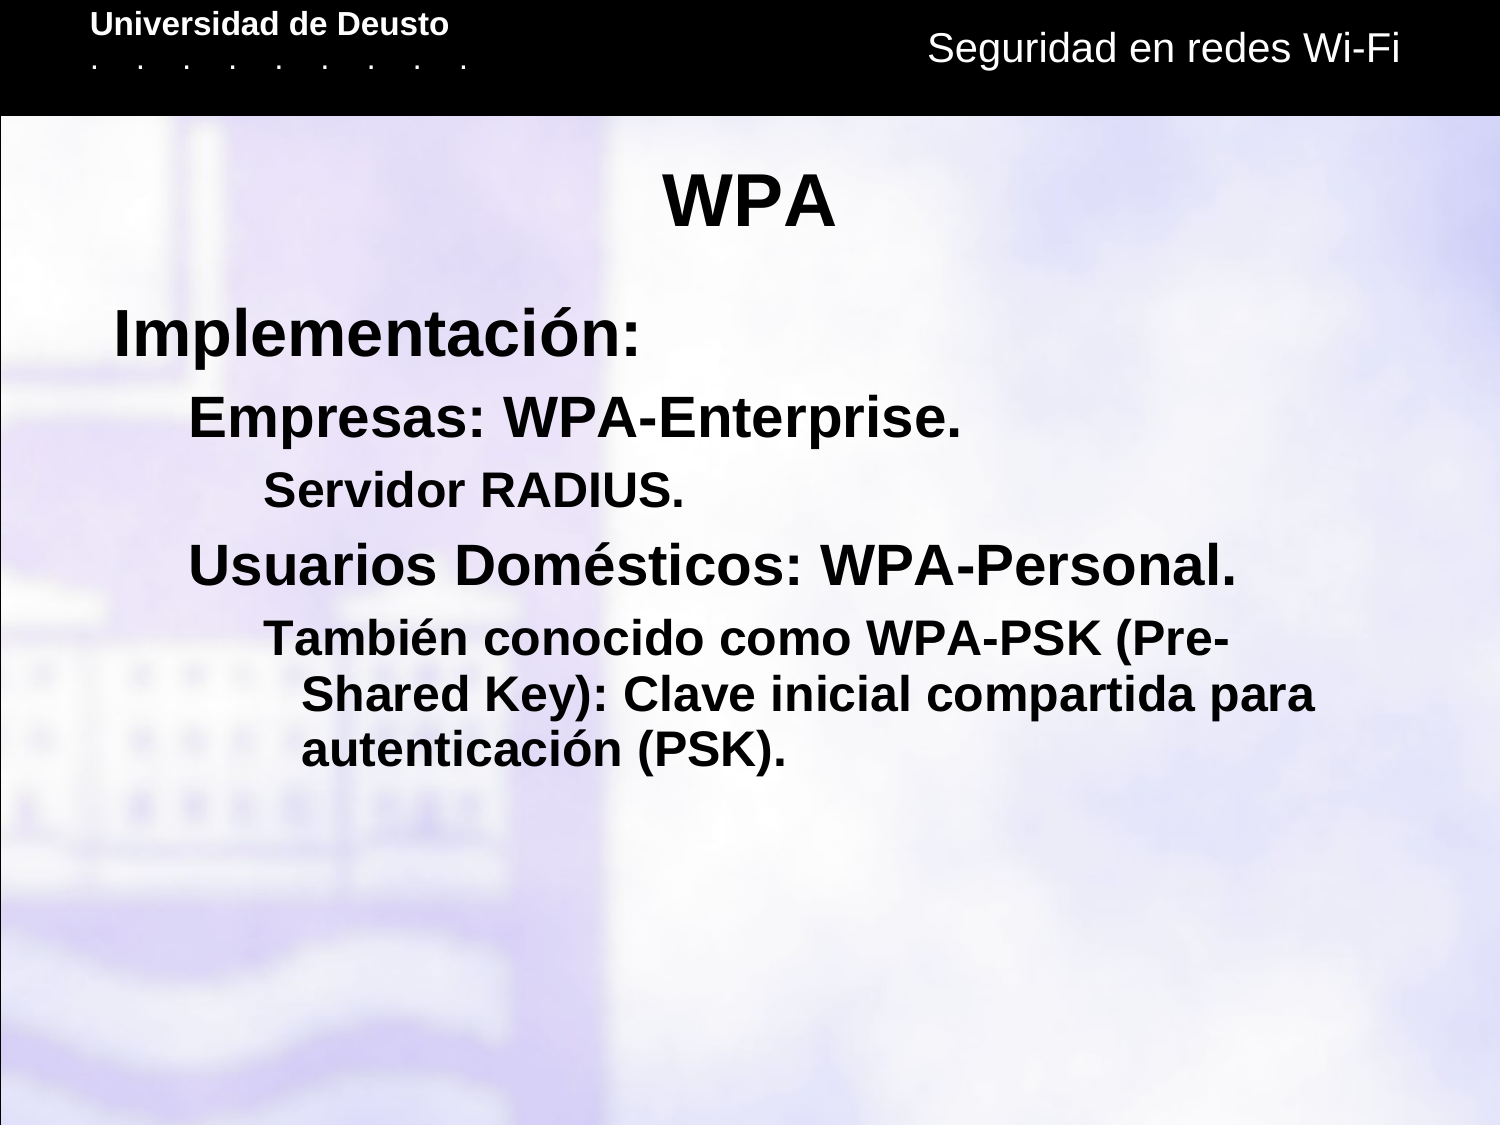

# WPA
Implementación:
Empresas: WPA-Enterprise.
Servidor RADIUS.
Usuarios Domésticos: WPA-Personal.
También conocido como WPA-PSK (Pre-Shared Key): Clave inicial compartida para autenticación (PSK).